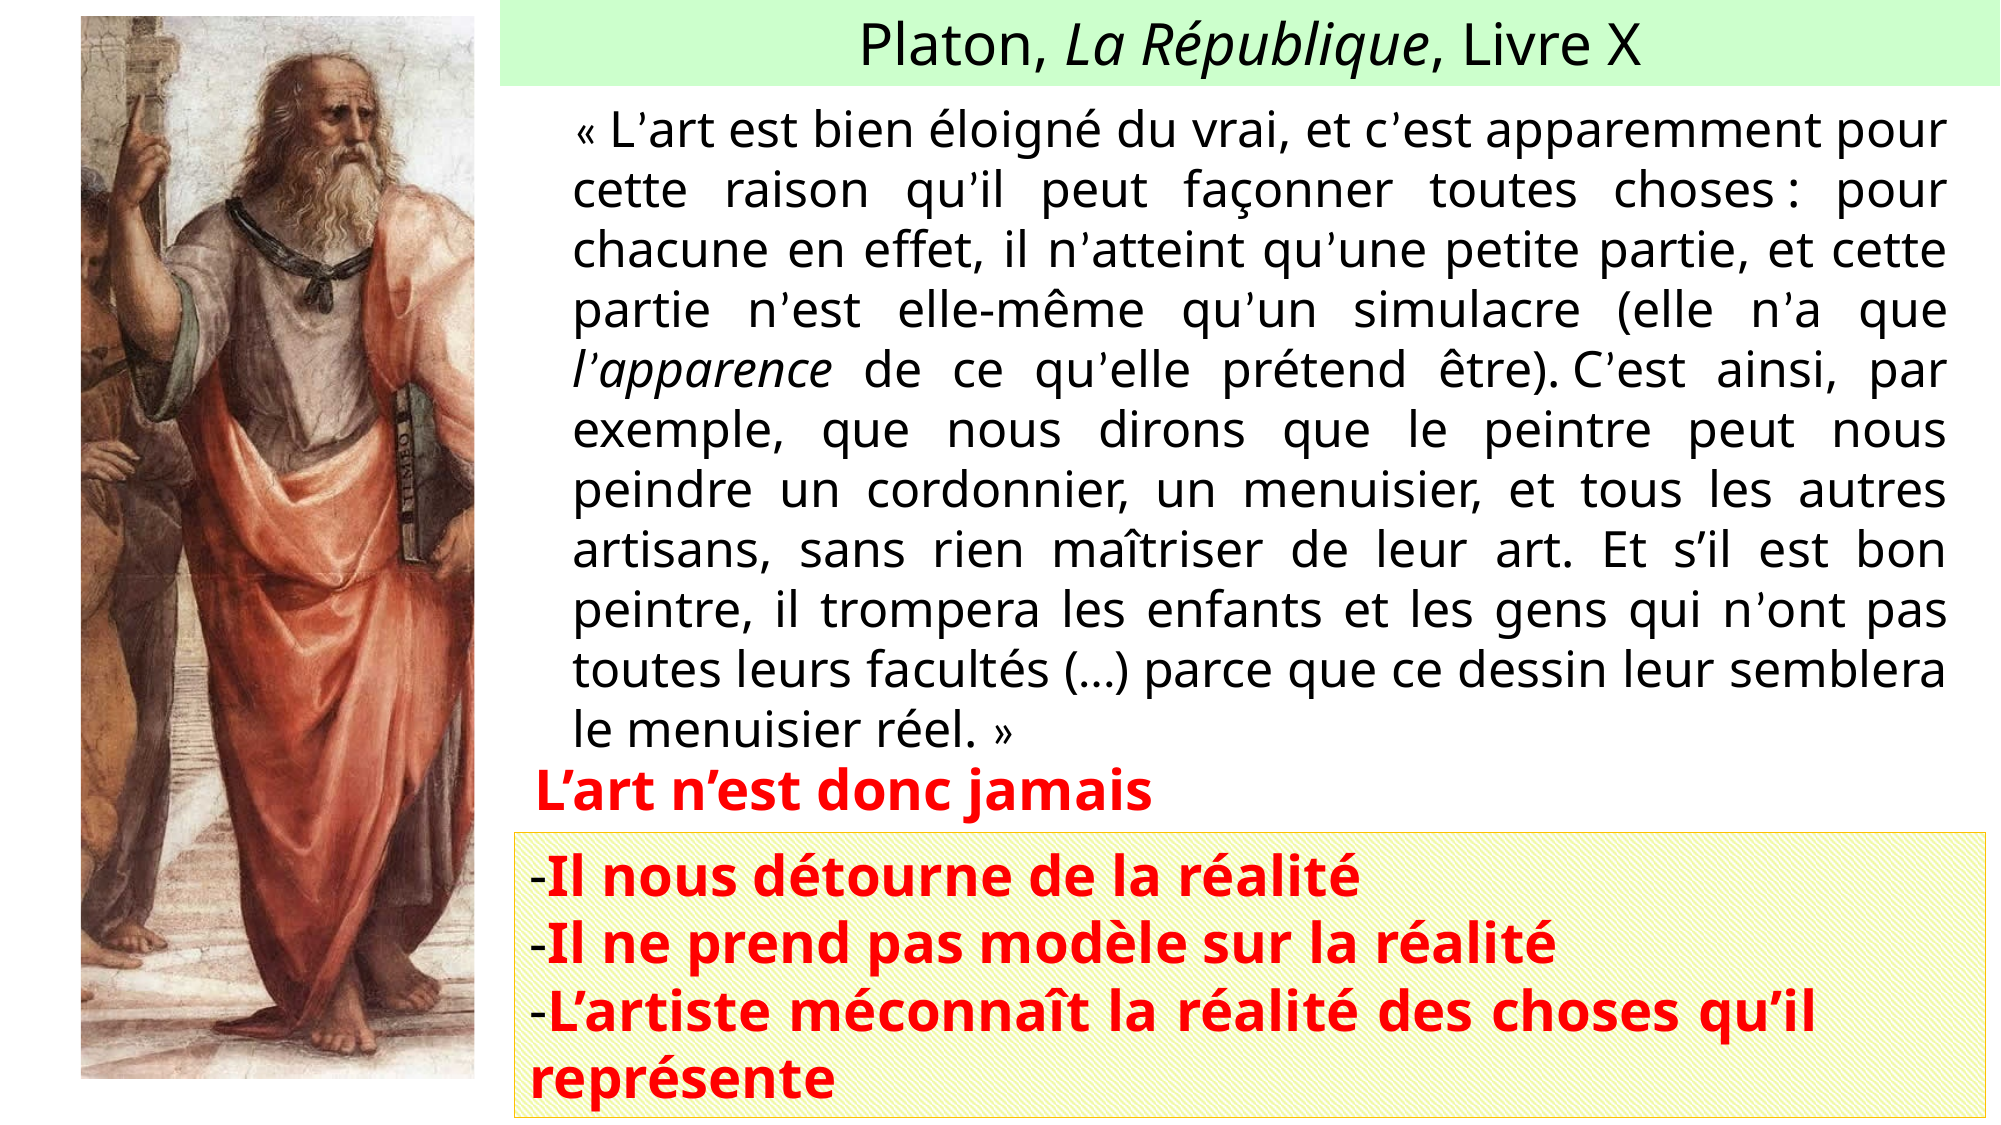

Platon, La République, Livre X
« L’art est bien éloigné du vrai, et c’est apparemment pour cette raison qu’il peut façonner toutes choses : pour chacune en effet, il n’atteint qu’une petite partie, et cette partie n’est elle-même qu’un simulacre (elle n’a que l’apparence de ce qu’elle prétend être). C’est ainsi, par exemple, que nous dirons que le peintre peut nous peindre un cordonnier, un menuisier, et tous les autres artisans, sans rien maîtriser de leur art. Et s’il est bon peintre, il trompera les enfants et les gens qui n’ont pas toutes leurs facultés (…) parce que ce dessin leur semblera le menuisier réel. »
L’art n’est donc jamais « réaliste » :
Il nous détourne de la réalité
Il ne prend pas modèle sur la réalité
L’artiste méconnaît la réalité des choses qu’il représente